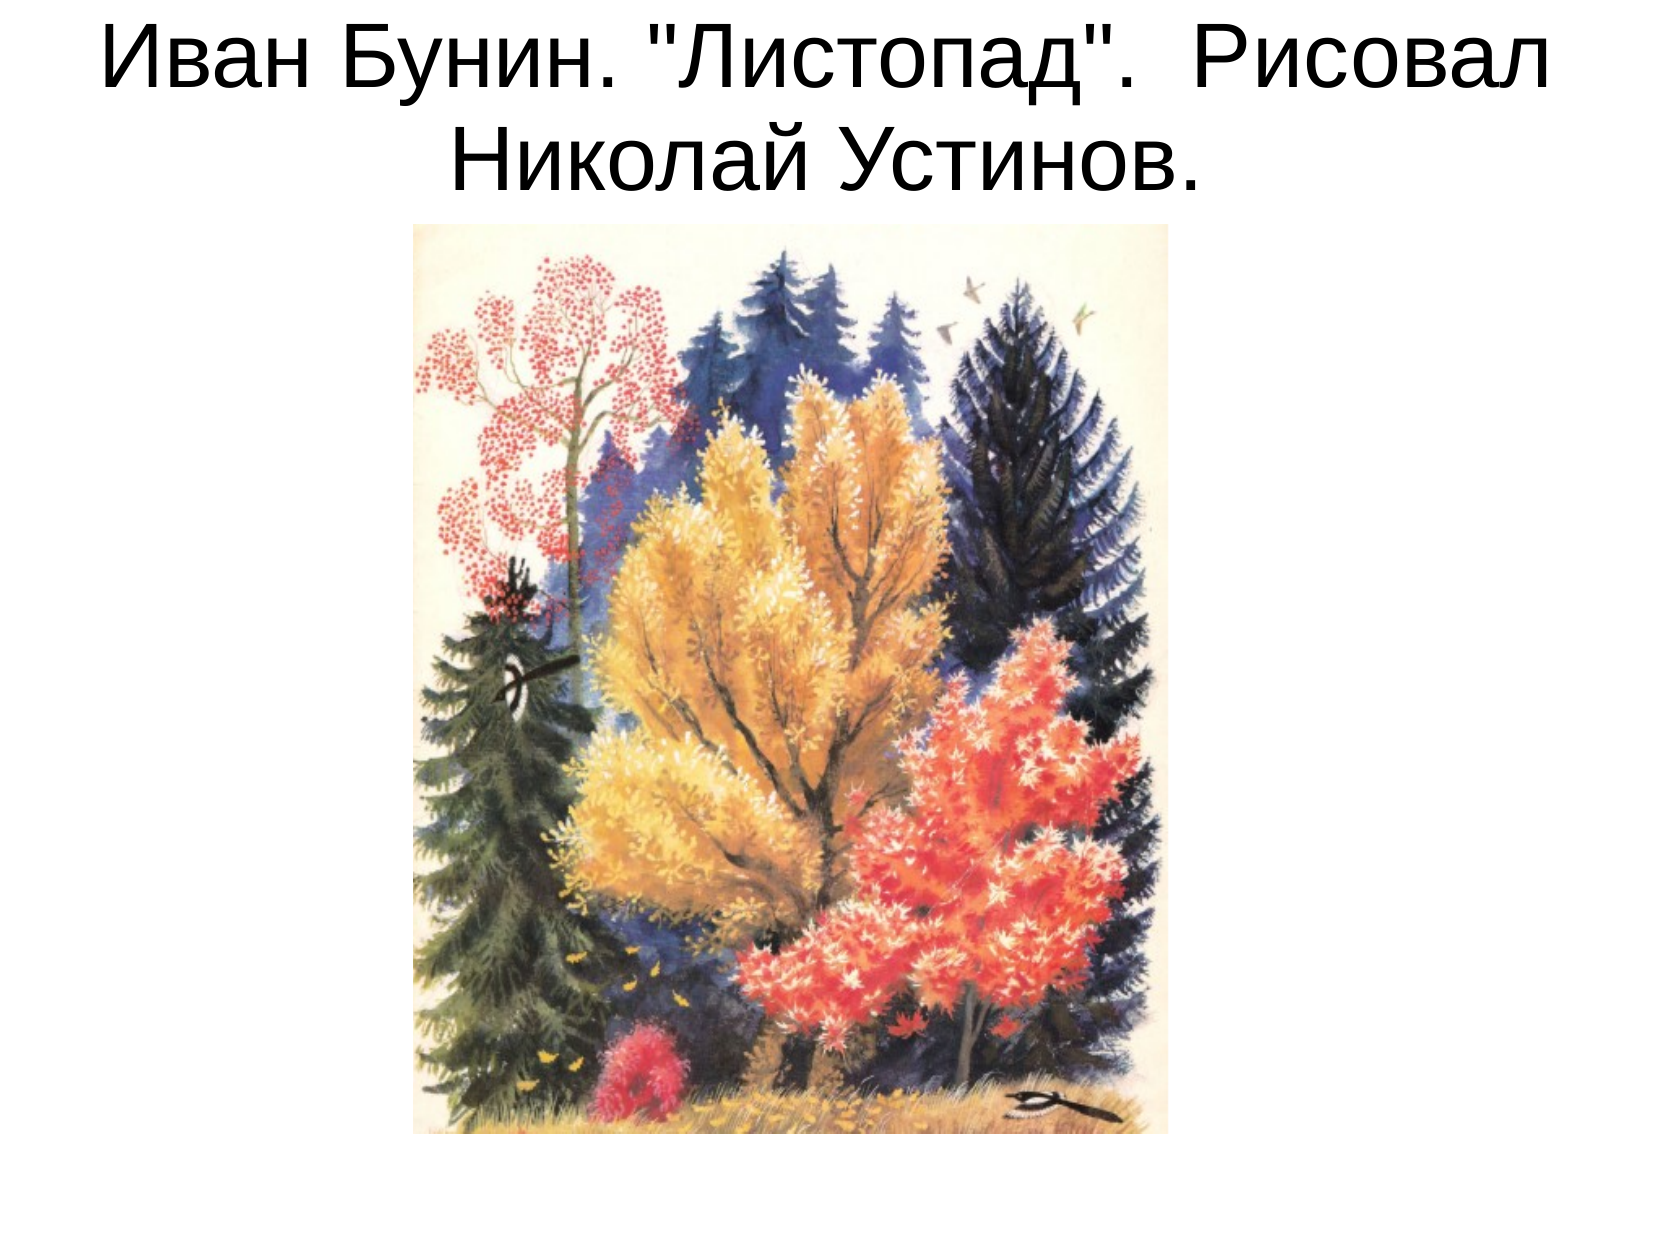

# Иван Бунин. "Листопад". Рисовал Николай Устинов.